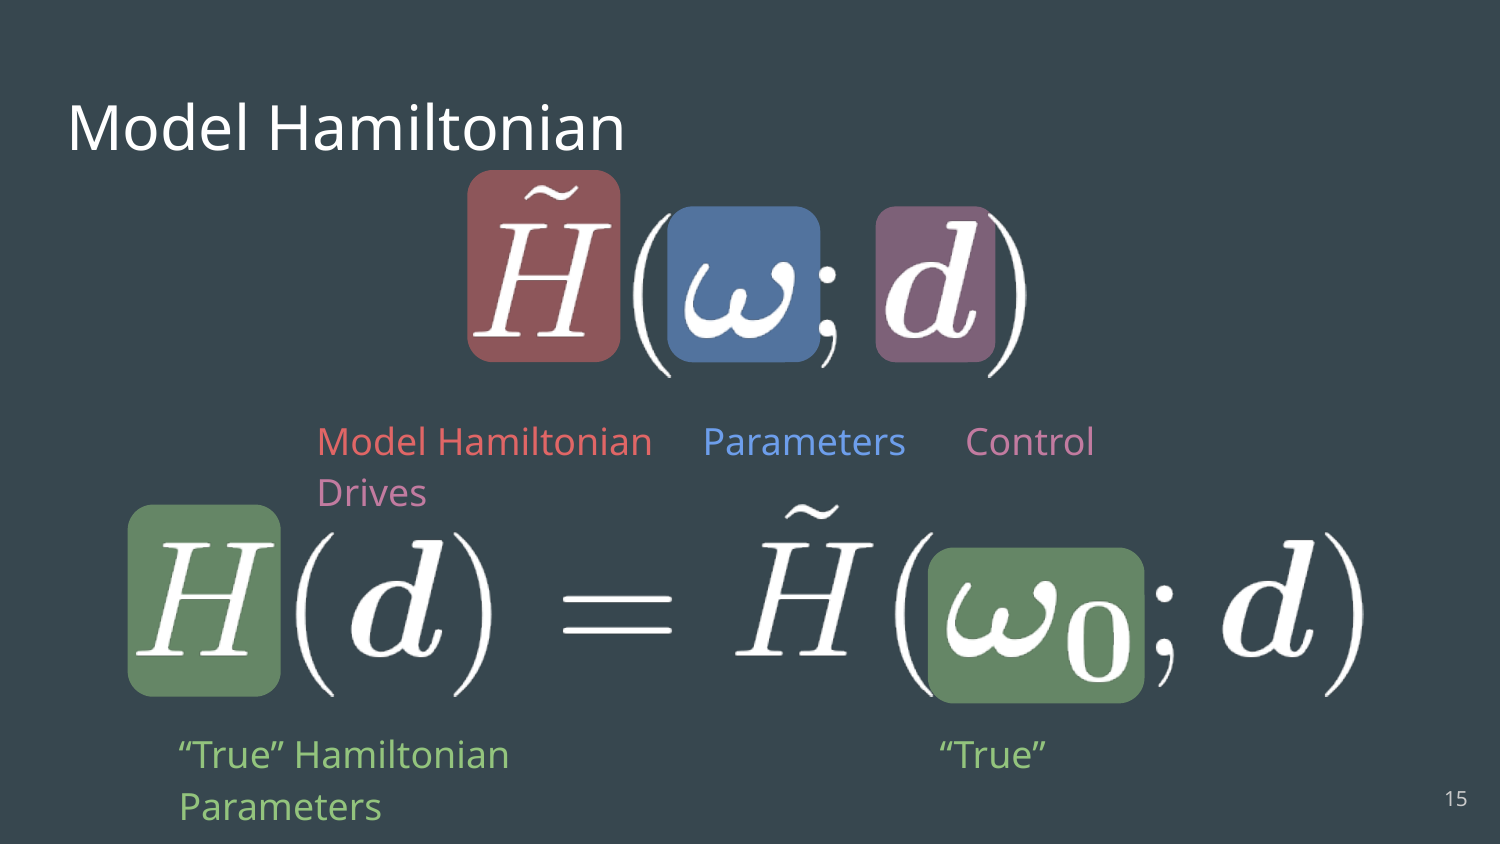

# Model Hamiltonian
Model Hamiltonian Parameters Control Drives
“True” Hamiltonian “True” Parameters